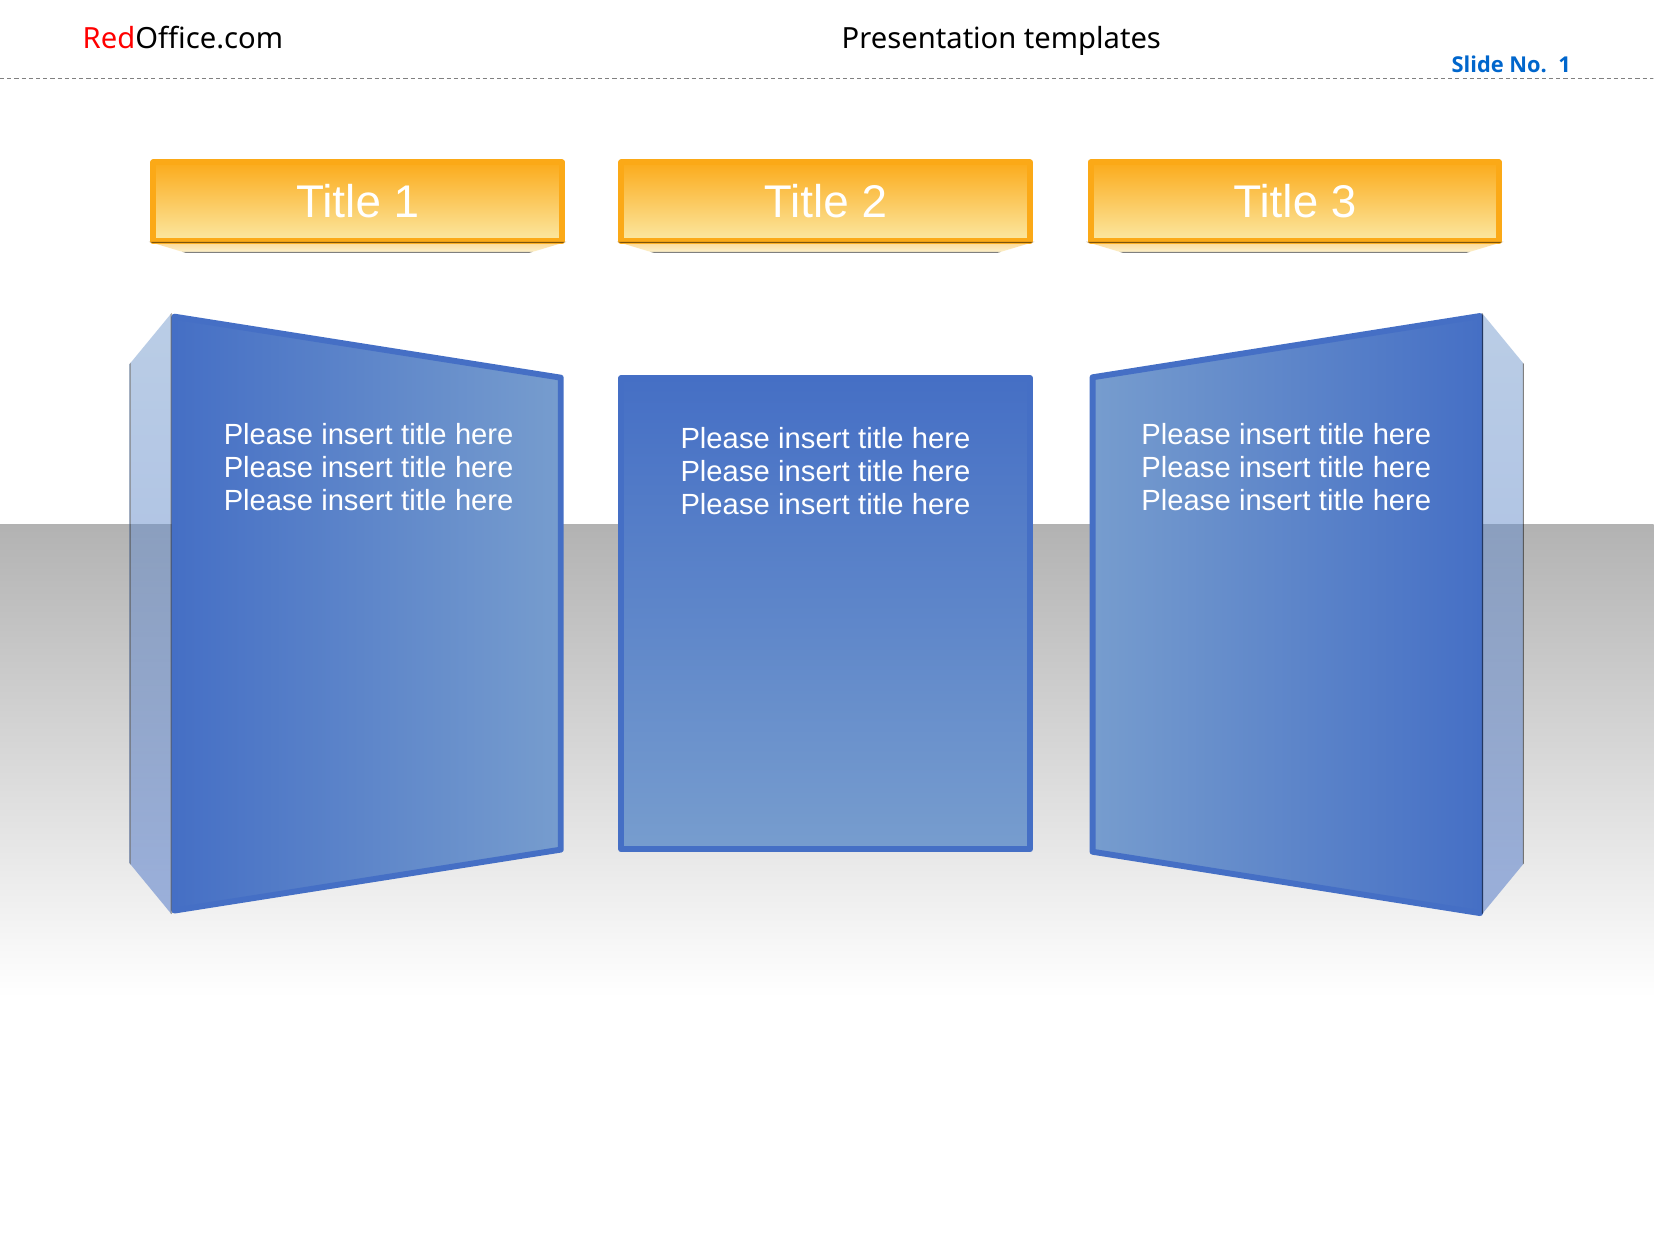

1
Title 1
Title 2
Title 3
Please insert title here
Please insert title here
Please insert title here
Please insert title here
Please insert title here
Please insert title here
Please insert title here
Please insert title here
Please insert title here